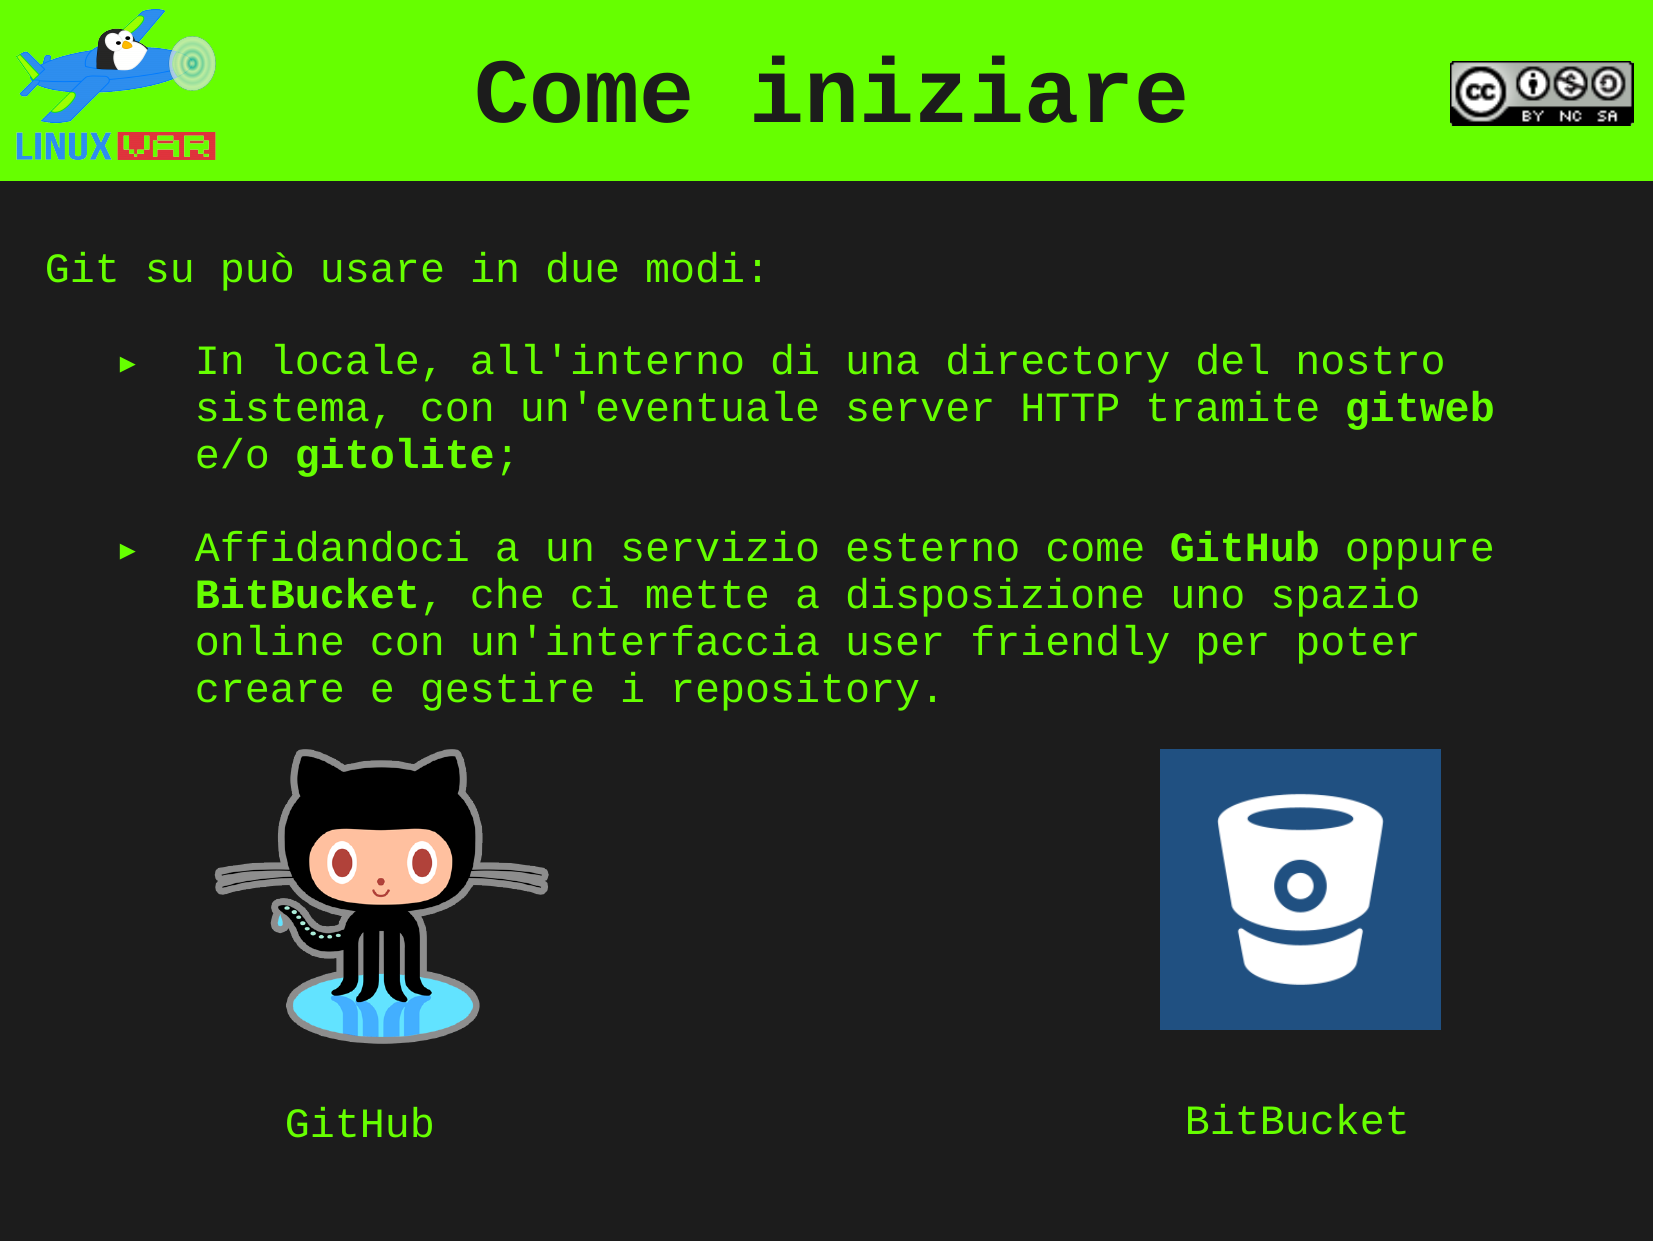

Come iniziare
Git su può usare in due modi:
In locale, all'interno di una directory del nostro sistema, con un'eventuale server HTTP tramite gitweb e/o gitolite;
Affidandoci a un servizio esterno come GitHub oppure BitBucket, che ci mette a disposizione uno spazio online con un'interfaccia user friendly per poter creare e gestire i repository.
BitBucket
GitHub